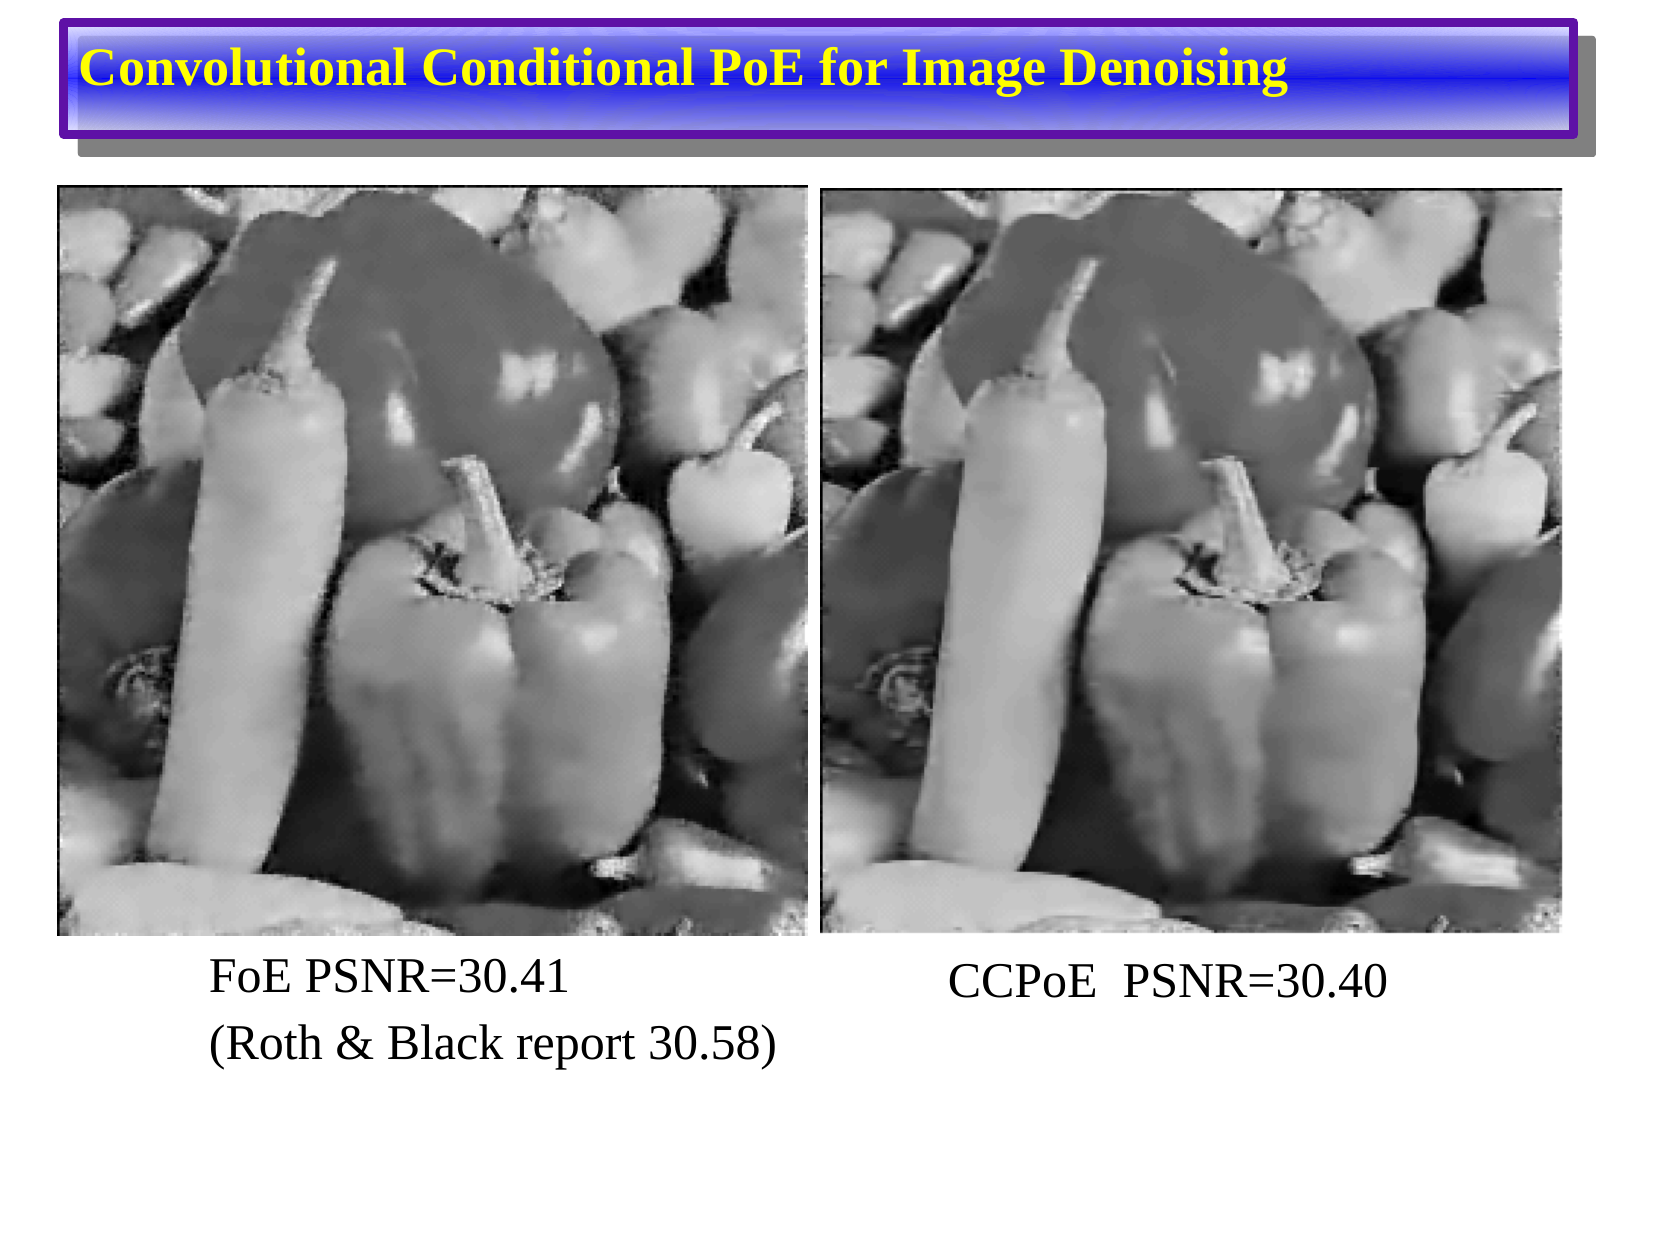

Convolutional Conditional PoE for Image Denoising
FoE PSNR=30.41
(Roth & Black report 30.58)
CCPoE PSNR=30.40